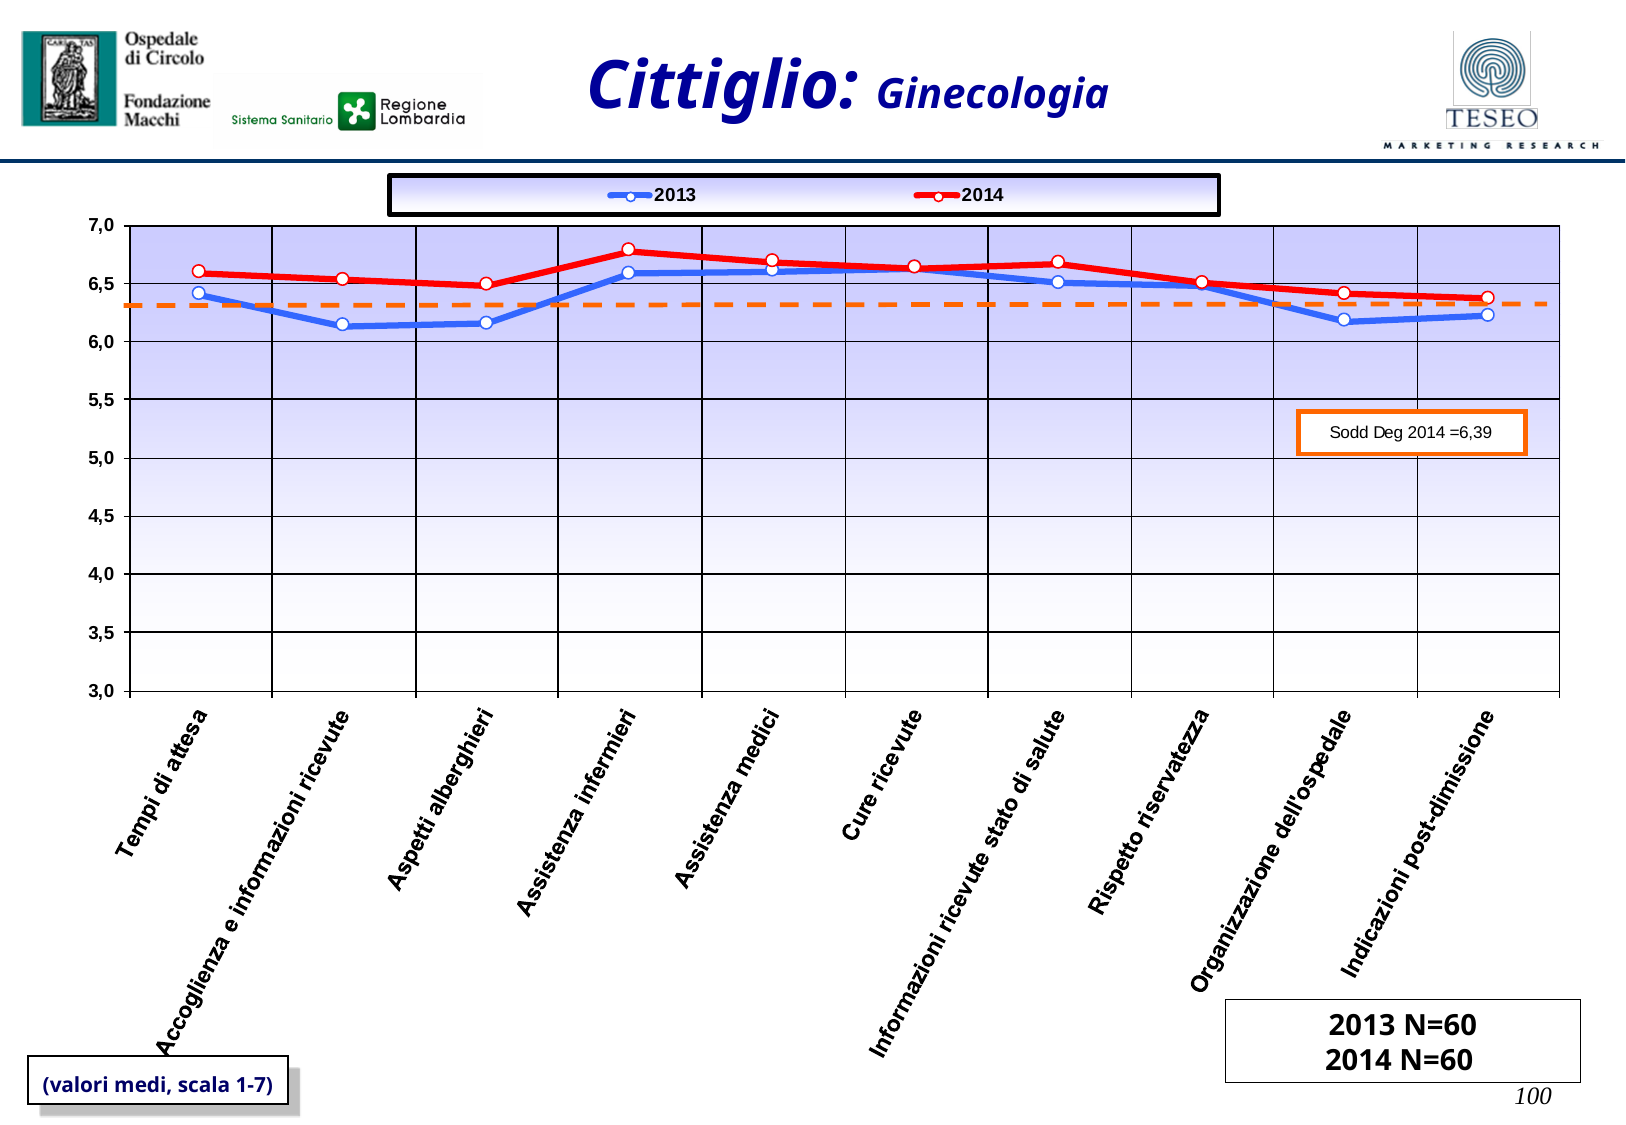

Cittiglio: Ginecologia
2013 N=60
2014 N=60
(valori medi, scala 1-7)